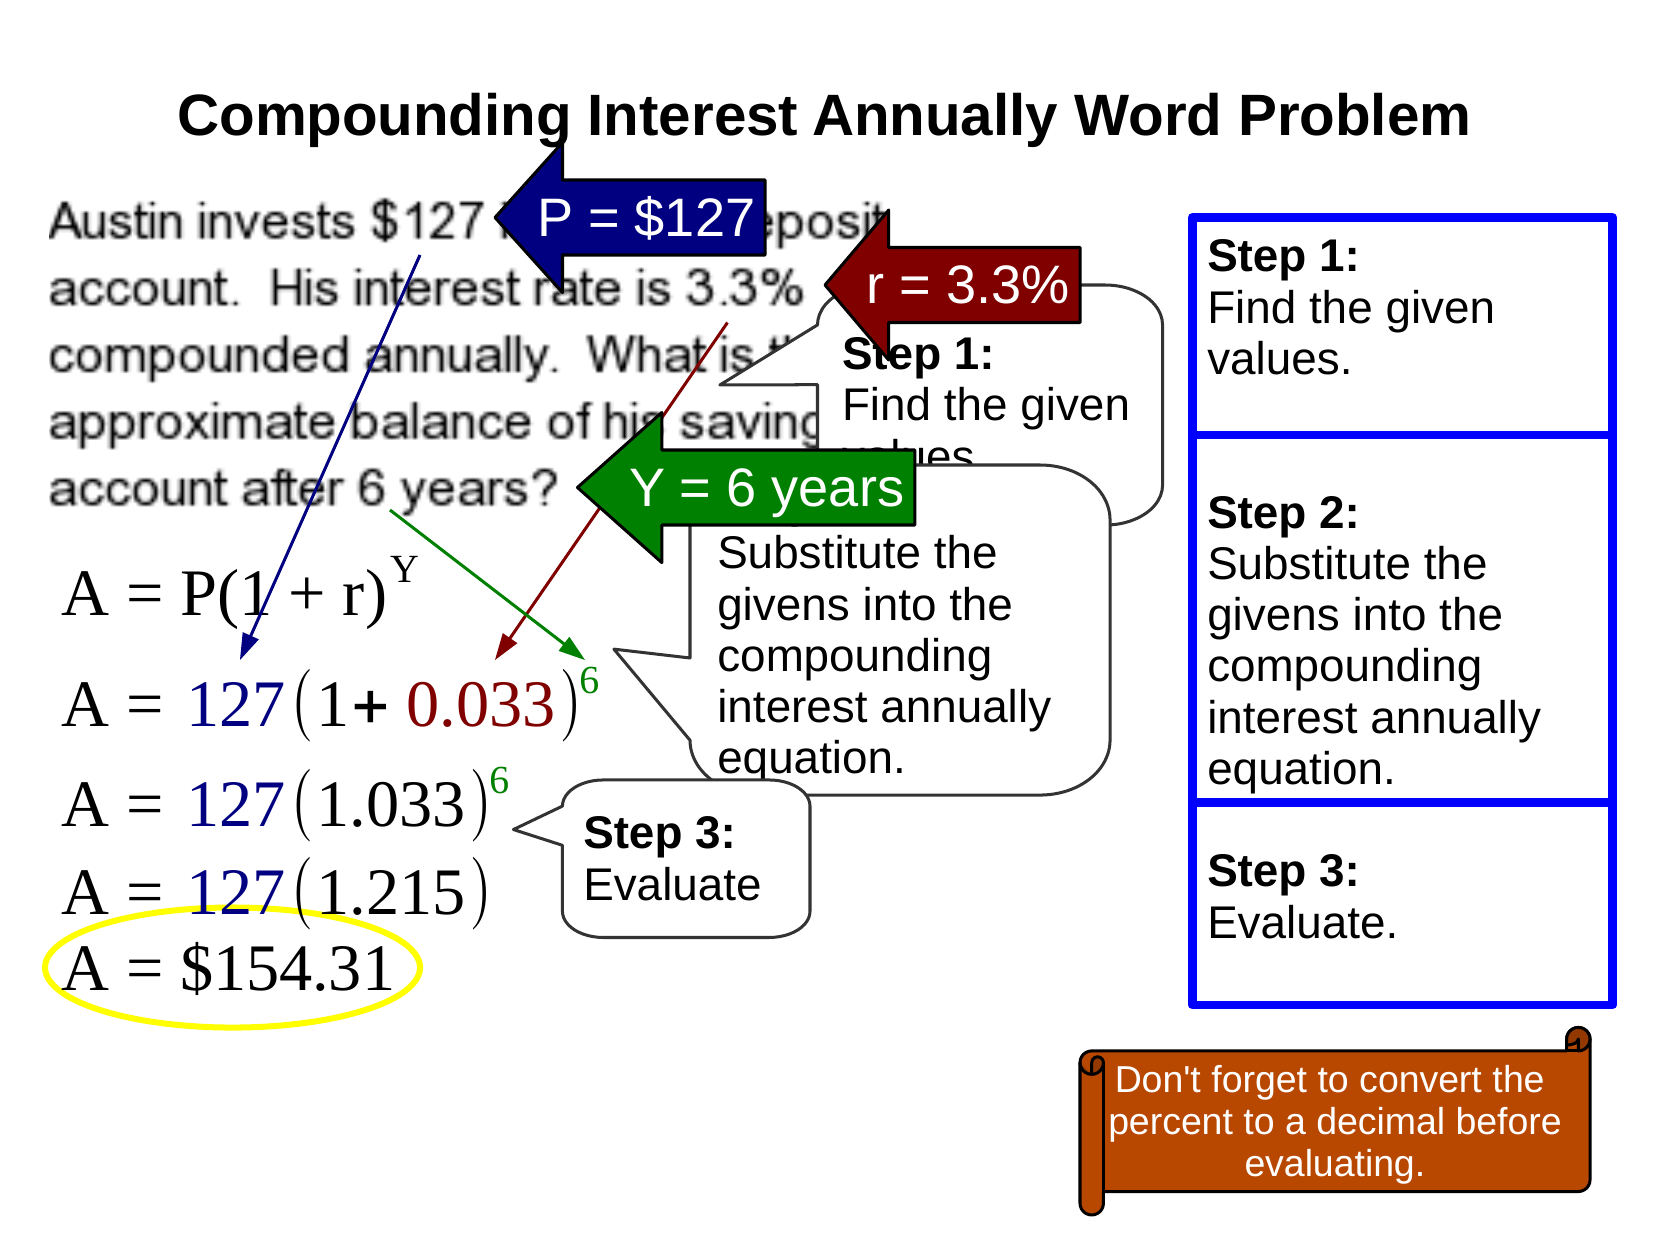

Compounding Interest Annually Word Problem
P = $127
r = 3.3%
Step 1:
Find the given values.
Step 2:
Substitute the givens into the compounding interest annually equation.
Step 3:
Evaluate.
Step 1:
Find the given
values.
Y = 6 years
Step 2:
Substitute the
givens into the
compounding
interest annually
equation.
Step 3:
Evaluate
Don't forget to convert the
percent to a decimal before
evaluating.